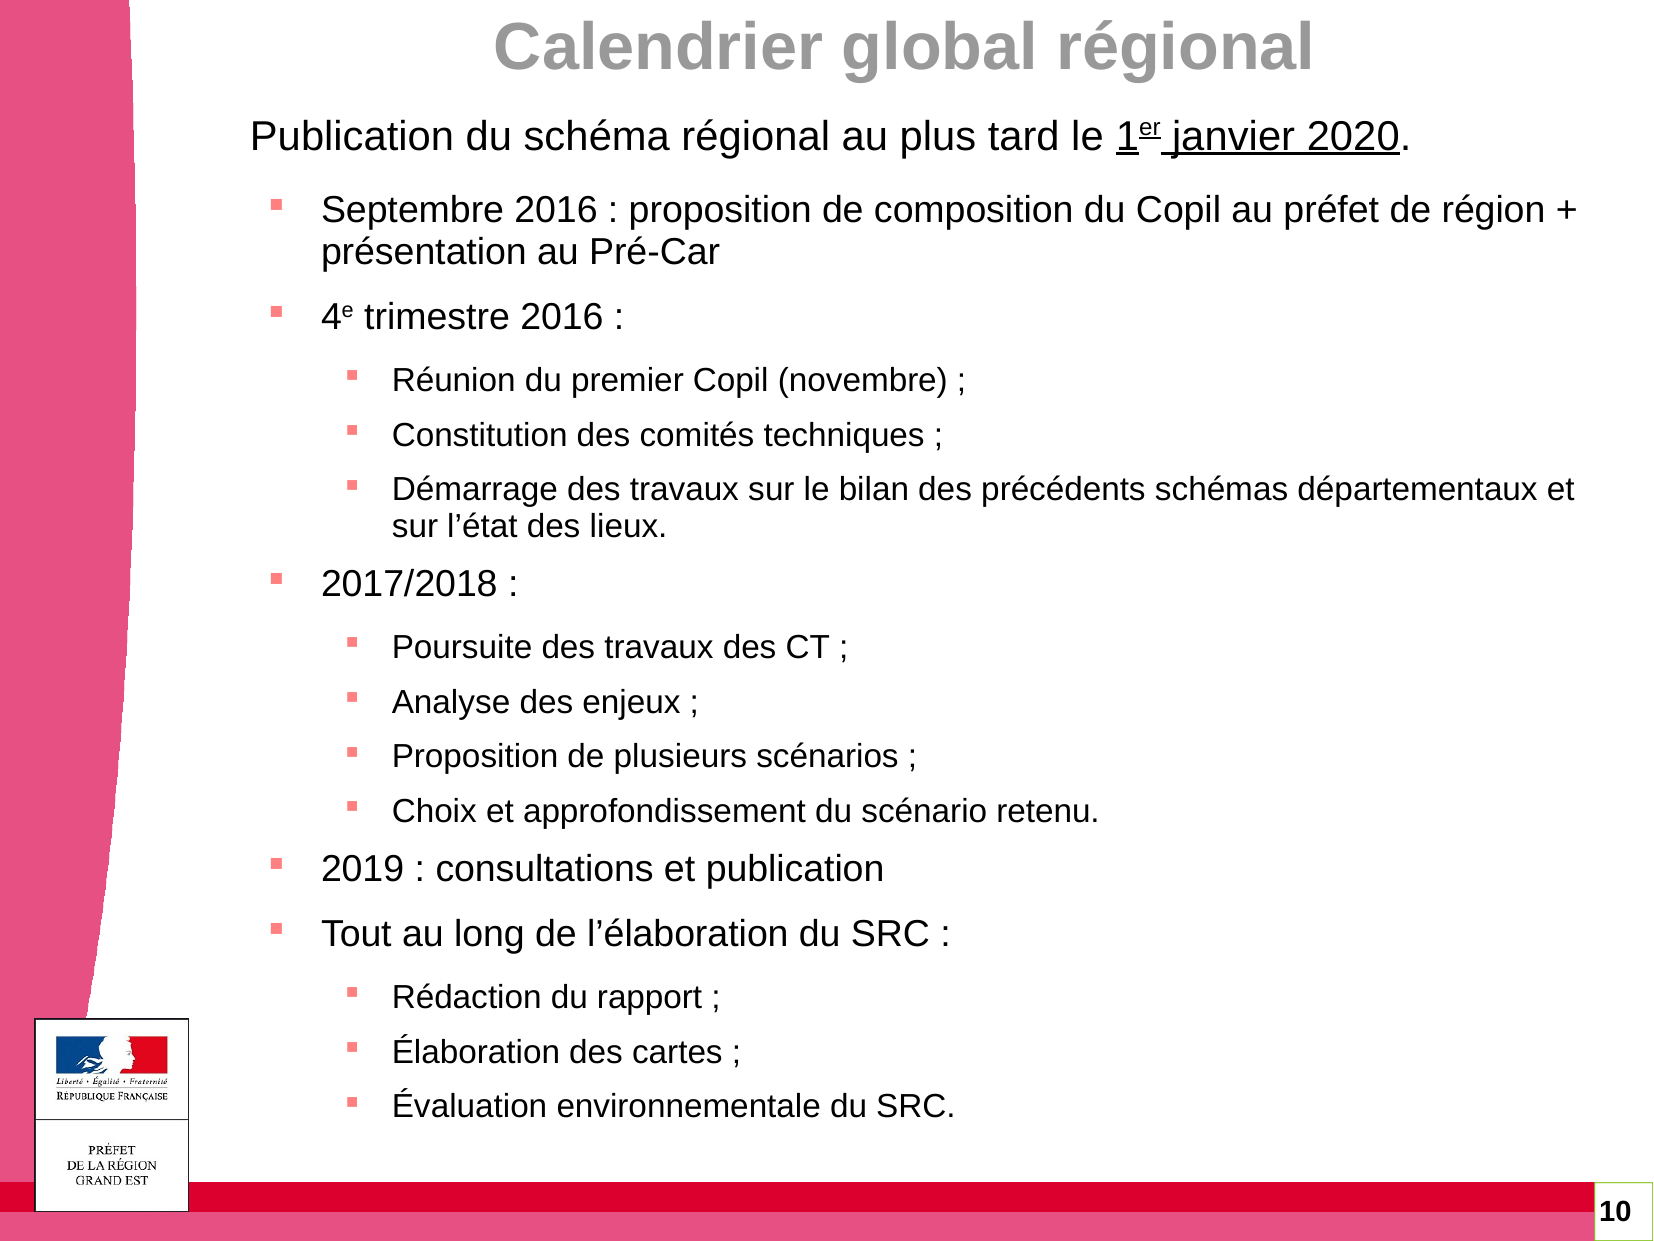

# Calendrier global régional
Publication du schéma régional au plus tard le 1er janvier 2020.
Septembre 2016 : proposition de composition du Copil au préfet de région + présentation au Pré-Car
4e trimestre 2016 :
Réunion du premier Copil (novembre) ;
Constitution des comités techniques ;
Démarrage des travaux sur le bilan des précédents schémas départementaux et sur l’état des lieux.
2017/2018 :
Poursuite des travaux des CT ;
Analyse des enjeux ;
Proposition de plusieurs scénarios ;
Choix et approfondissement du scénario retenu.
2019 : consultations et publication
Tout au long de l’élaboration du SRC :
Rédaction du rapport ;
Élaboration des cartes ;
Évaluation environnementale du SRC.
10